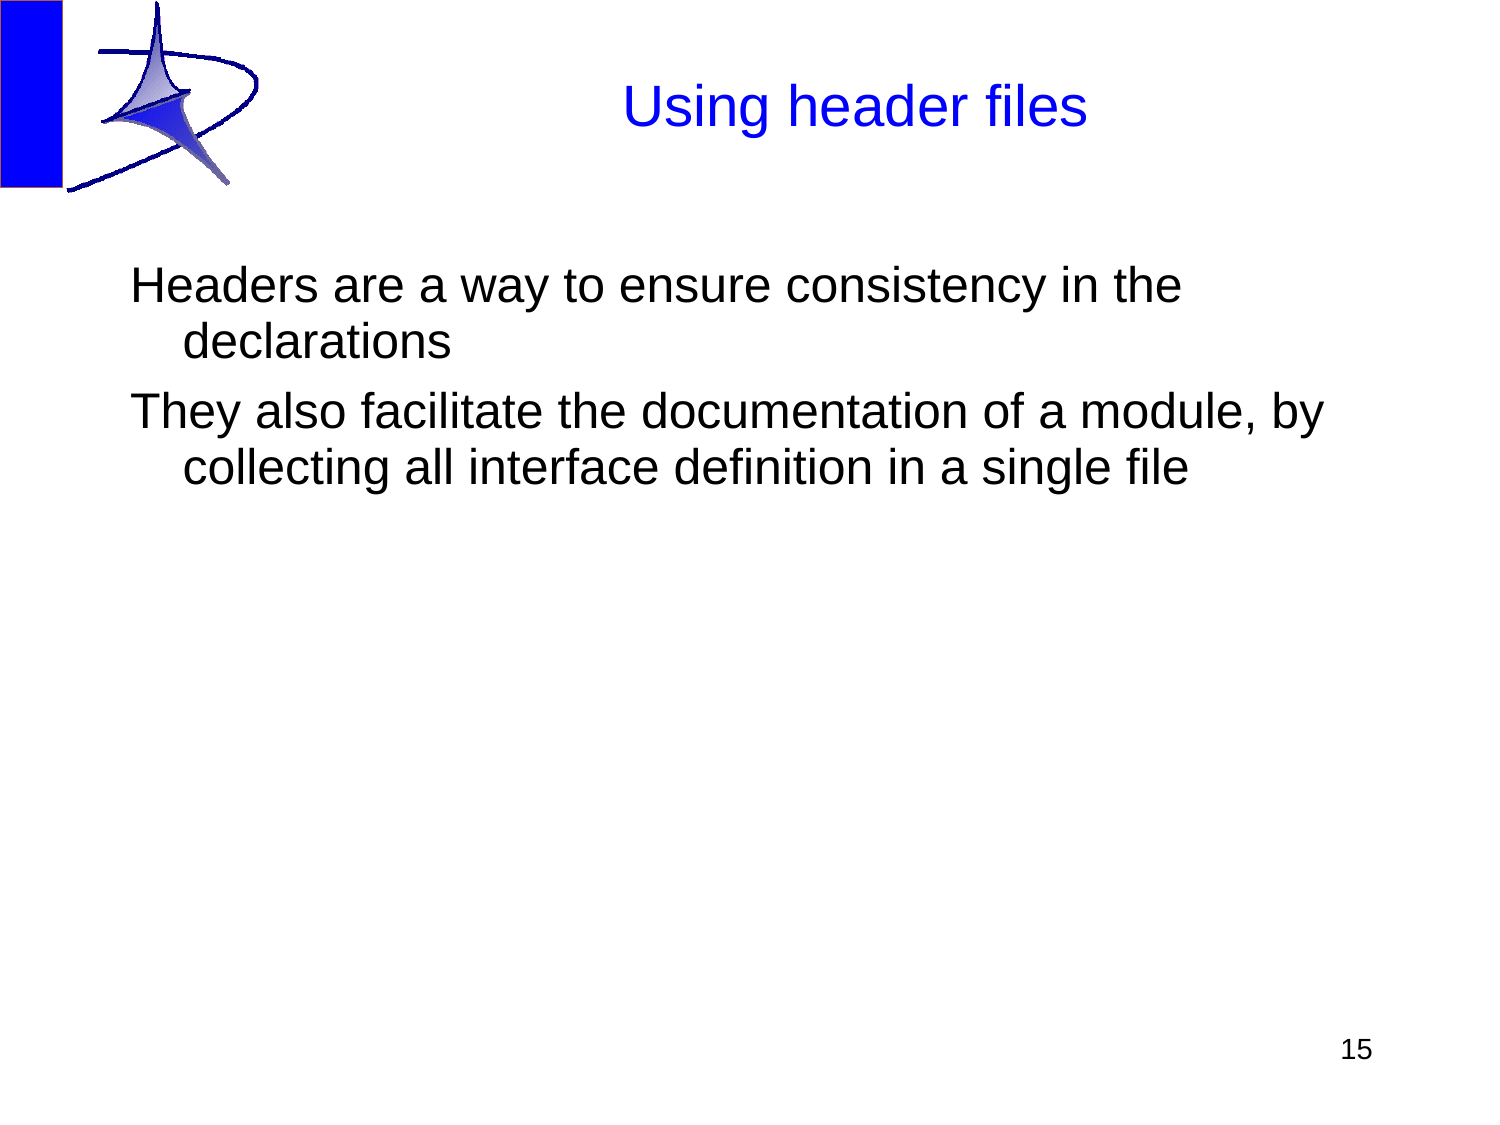

# Using header files
Headers are a way to ensure consistency in the declarations
They also facilitate the documentation of a module, by collecting all interface definition in a single file
15